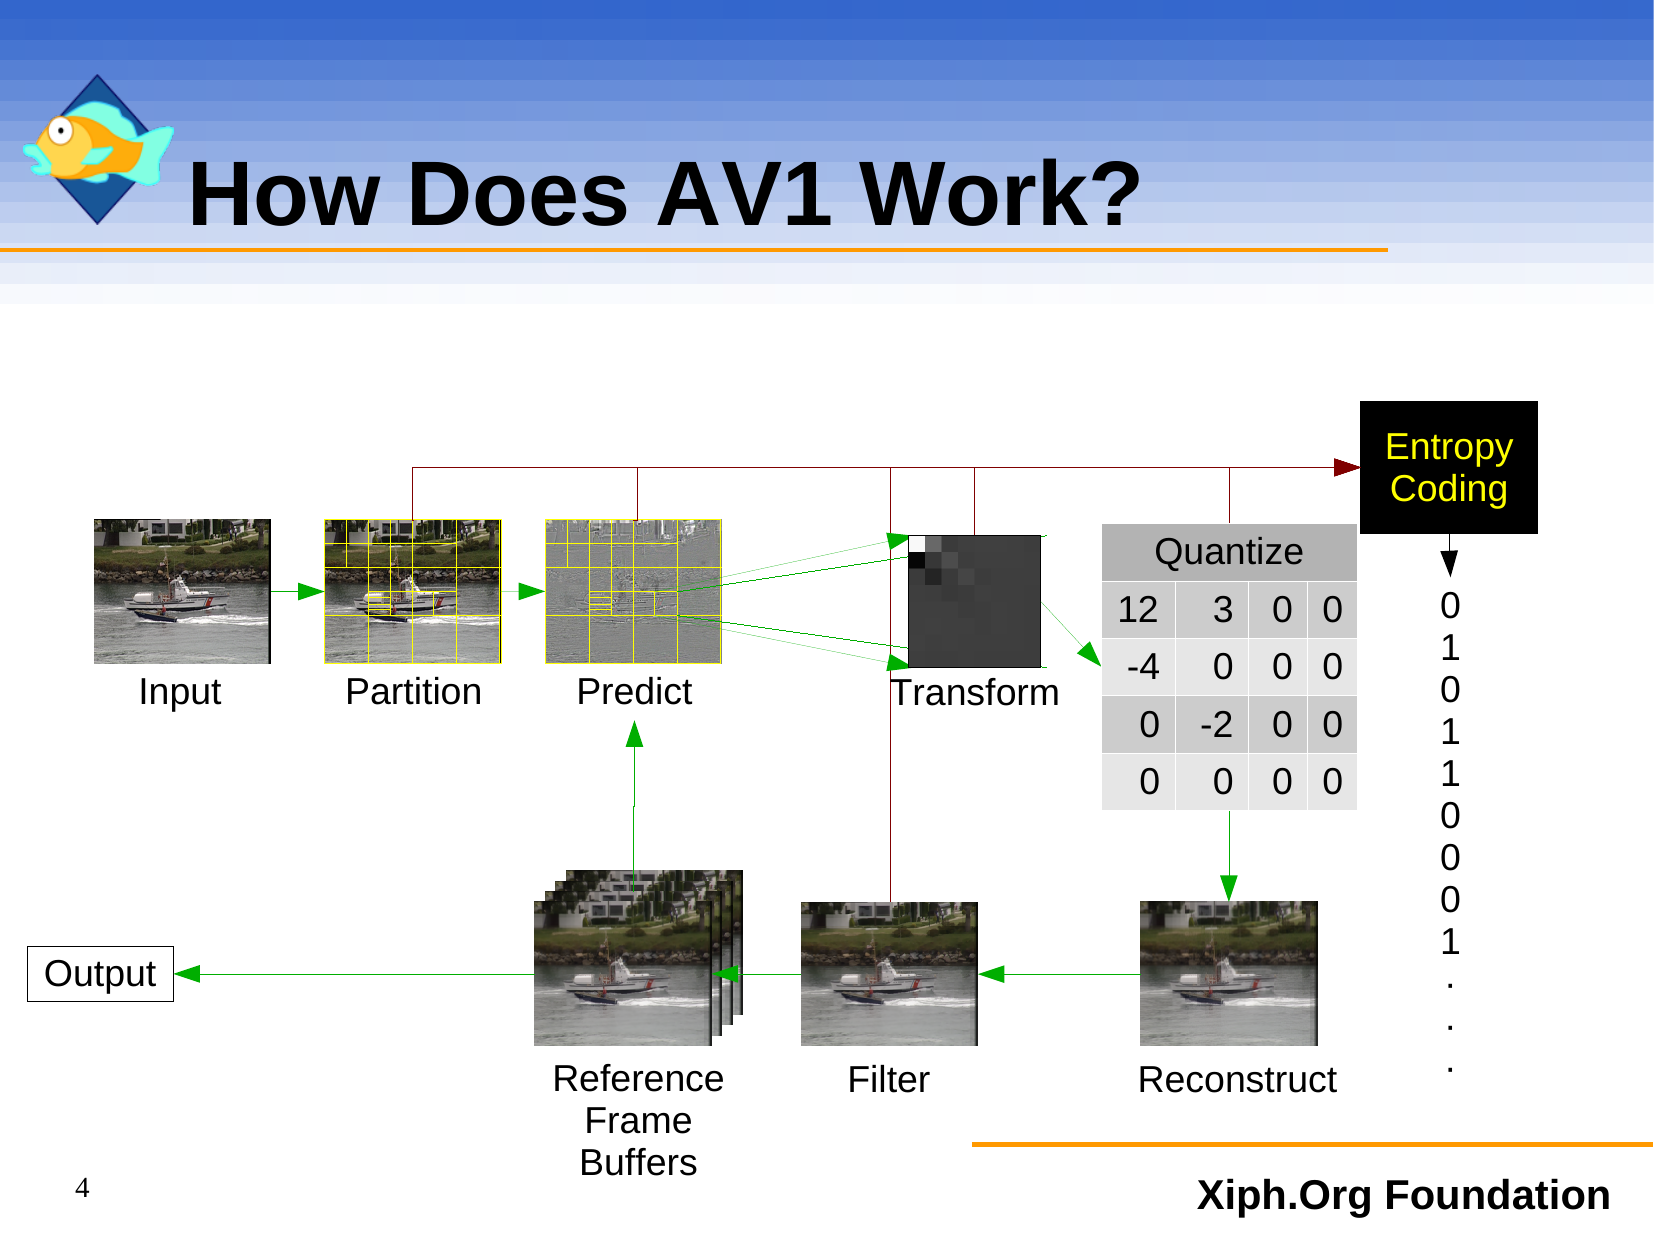

# How Does AV1 Work?
Entropy
Coding
| Quantize | | | |
| --- | --- | --- | --- |
| 12 | 3 | 0 | 0 |
| -4 | 0 | 0 | 0 |
| 0 | -2 | 0 | 0 |
| 0 | 0 | 0 | 0 |
0
1
0
1
1
0
0
0
1
·
·
·
Input
Partition
Predict
Transform
Output
Reference
Frame Buffers
Filter
Reconstruct
4